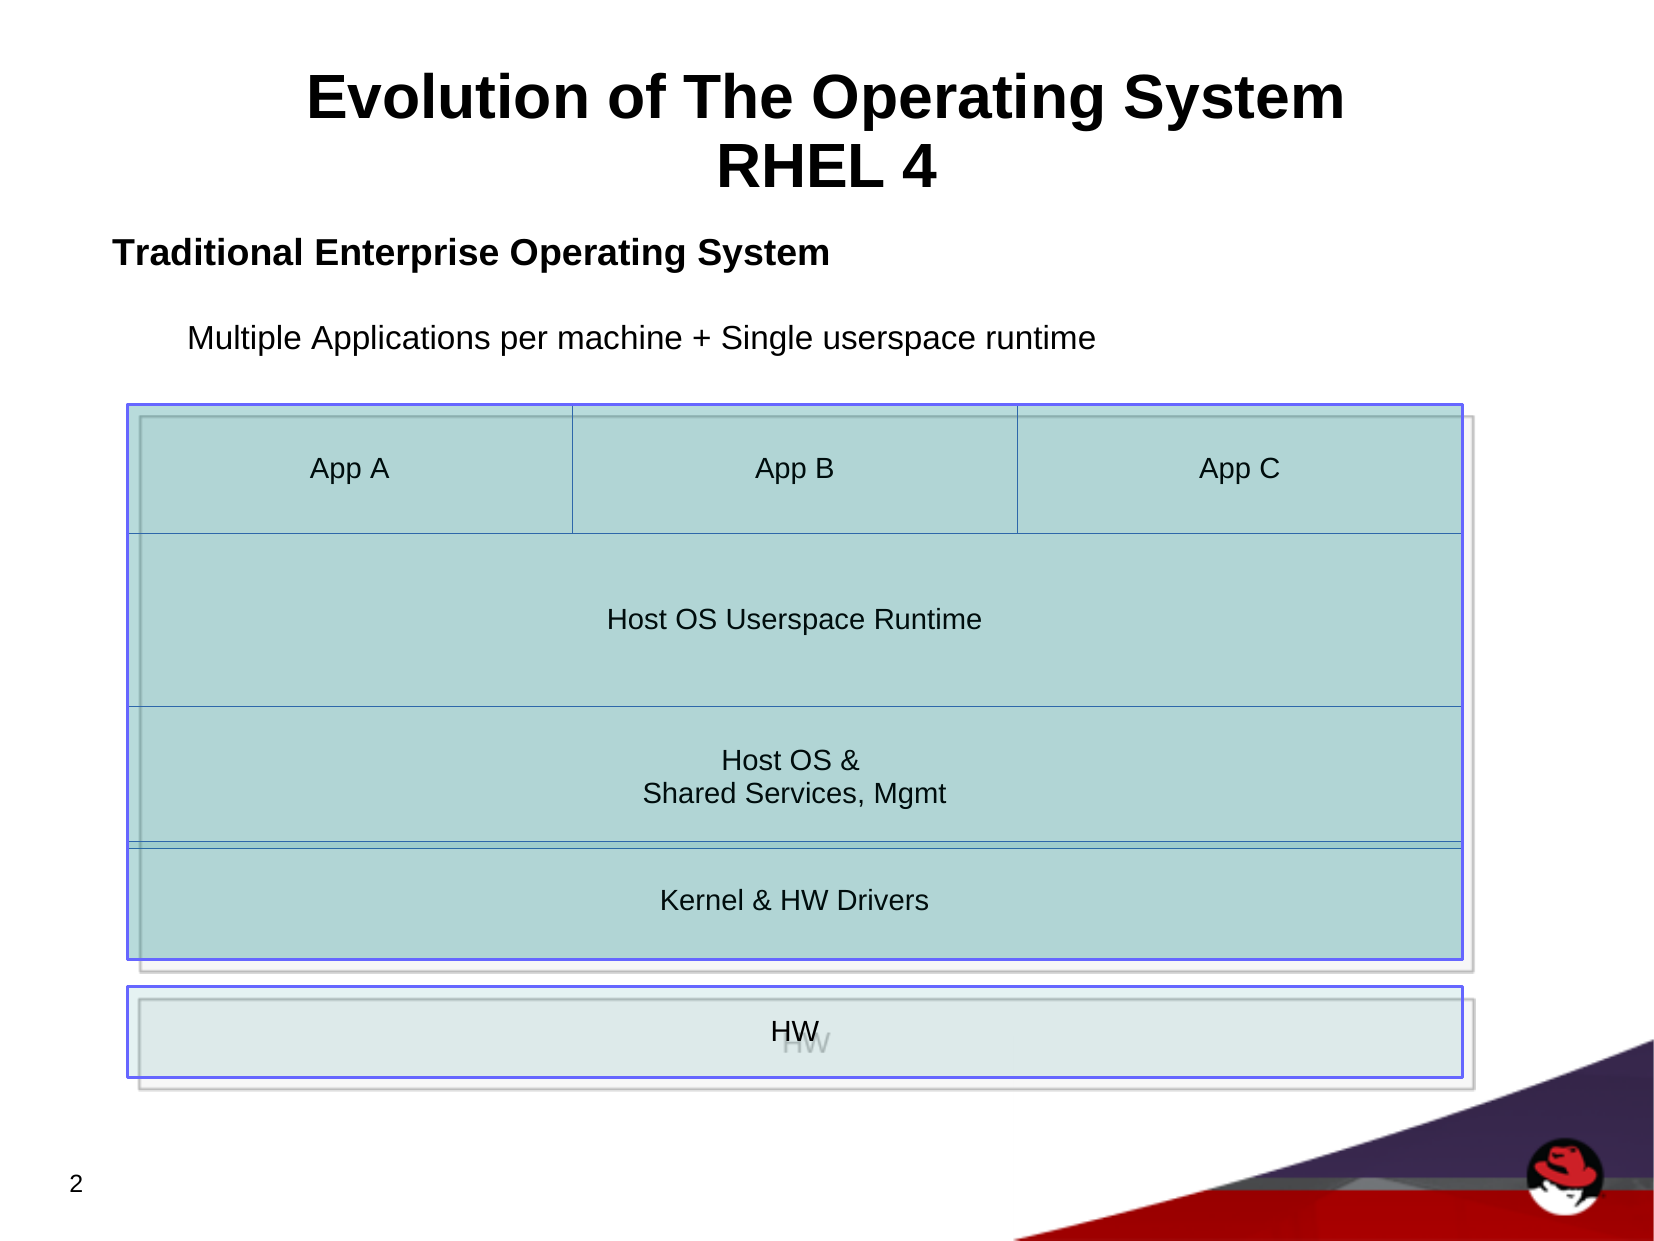

# Evolution of The Operating System RHEL 4
Traditional Enterprise Operating System
	Multiple Applications per machine + Single userspace runtime
App A
App B
App C
Host OS Userspace Runtime
Host OS &
Shared Services, Mgmt
Kernel & HW Drivers
HW